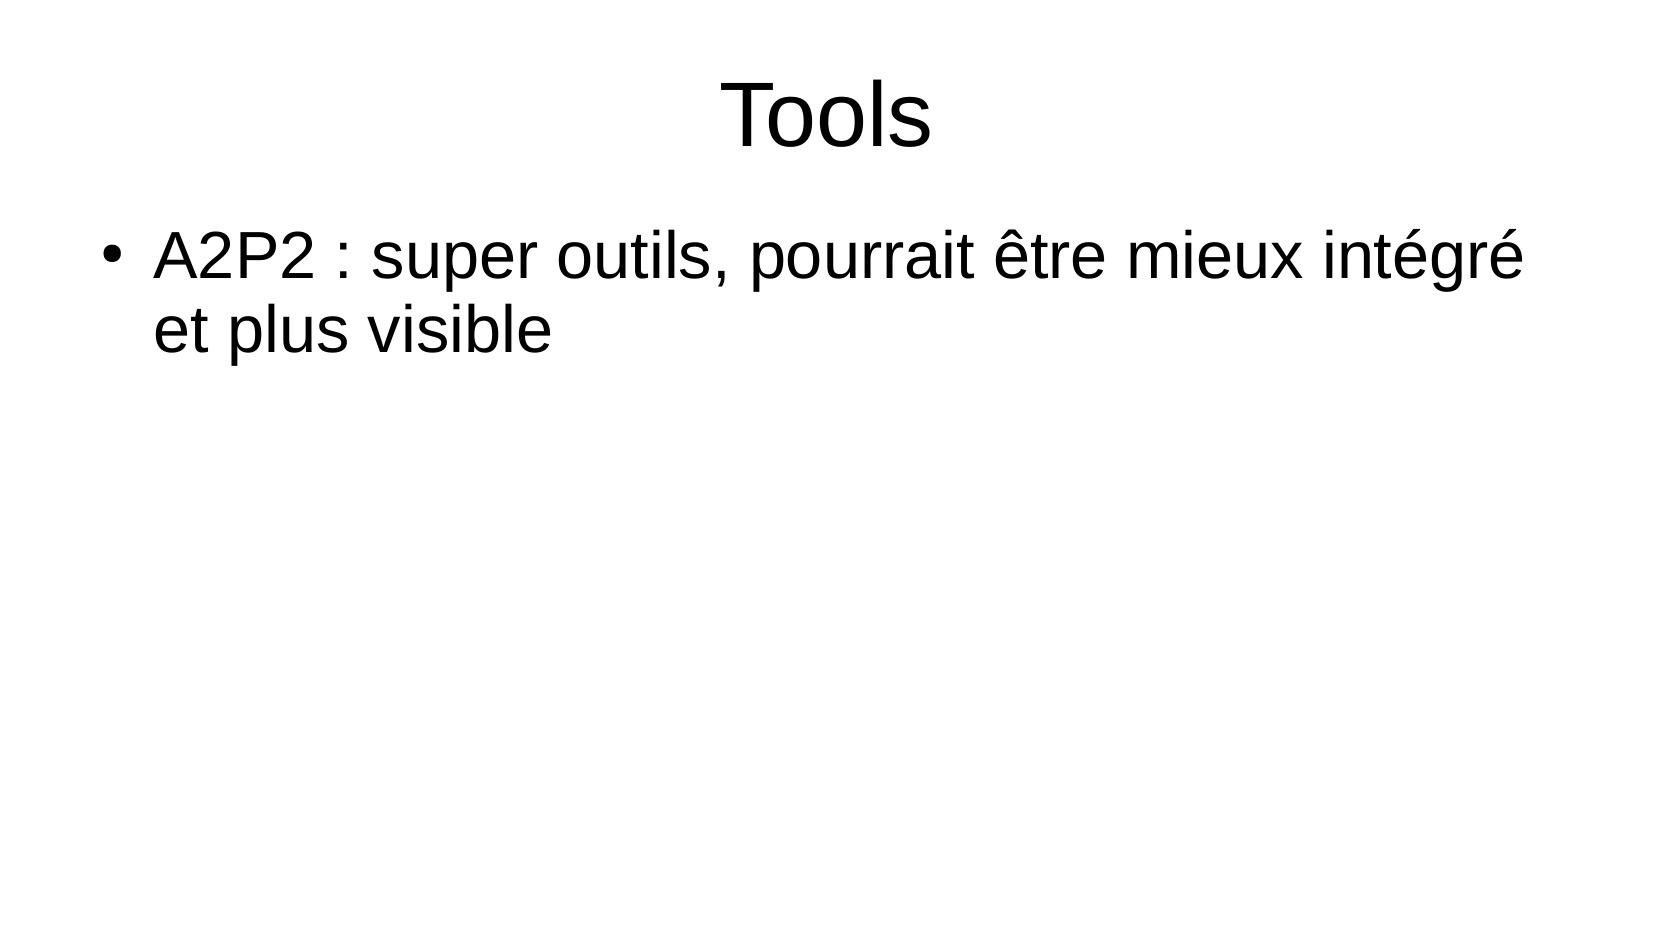

# Tools
A2P2 : super outils, pourrait être mieux intégré et plus visible